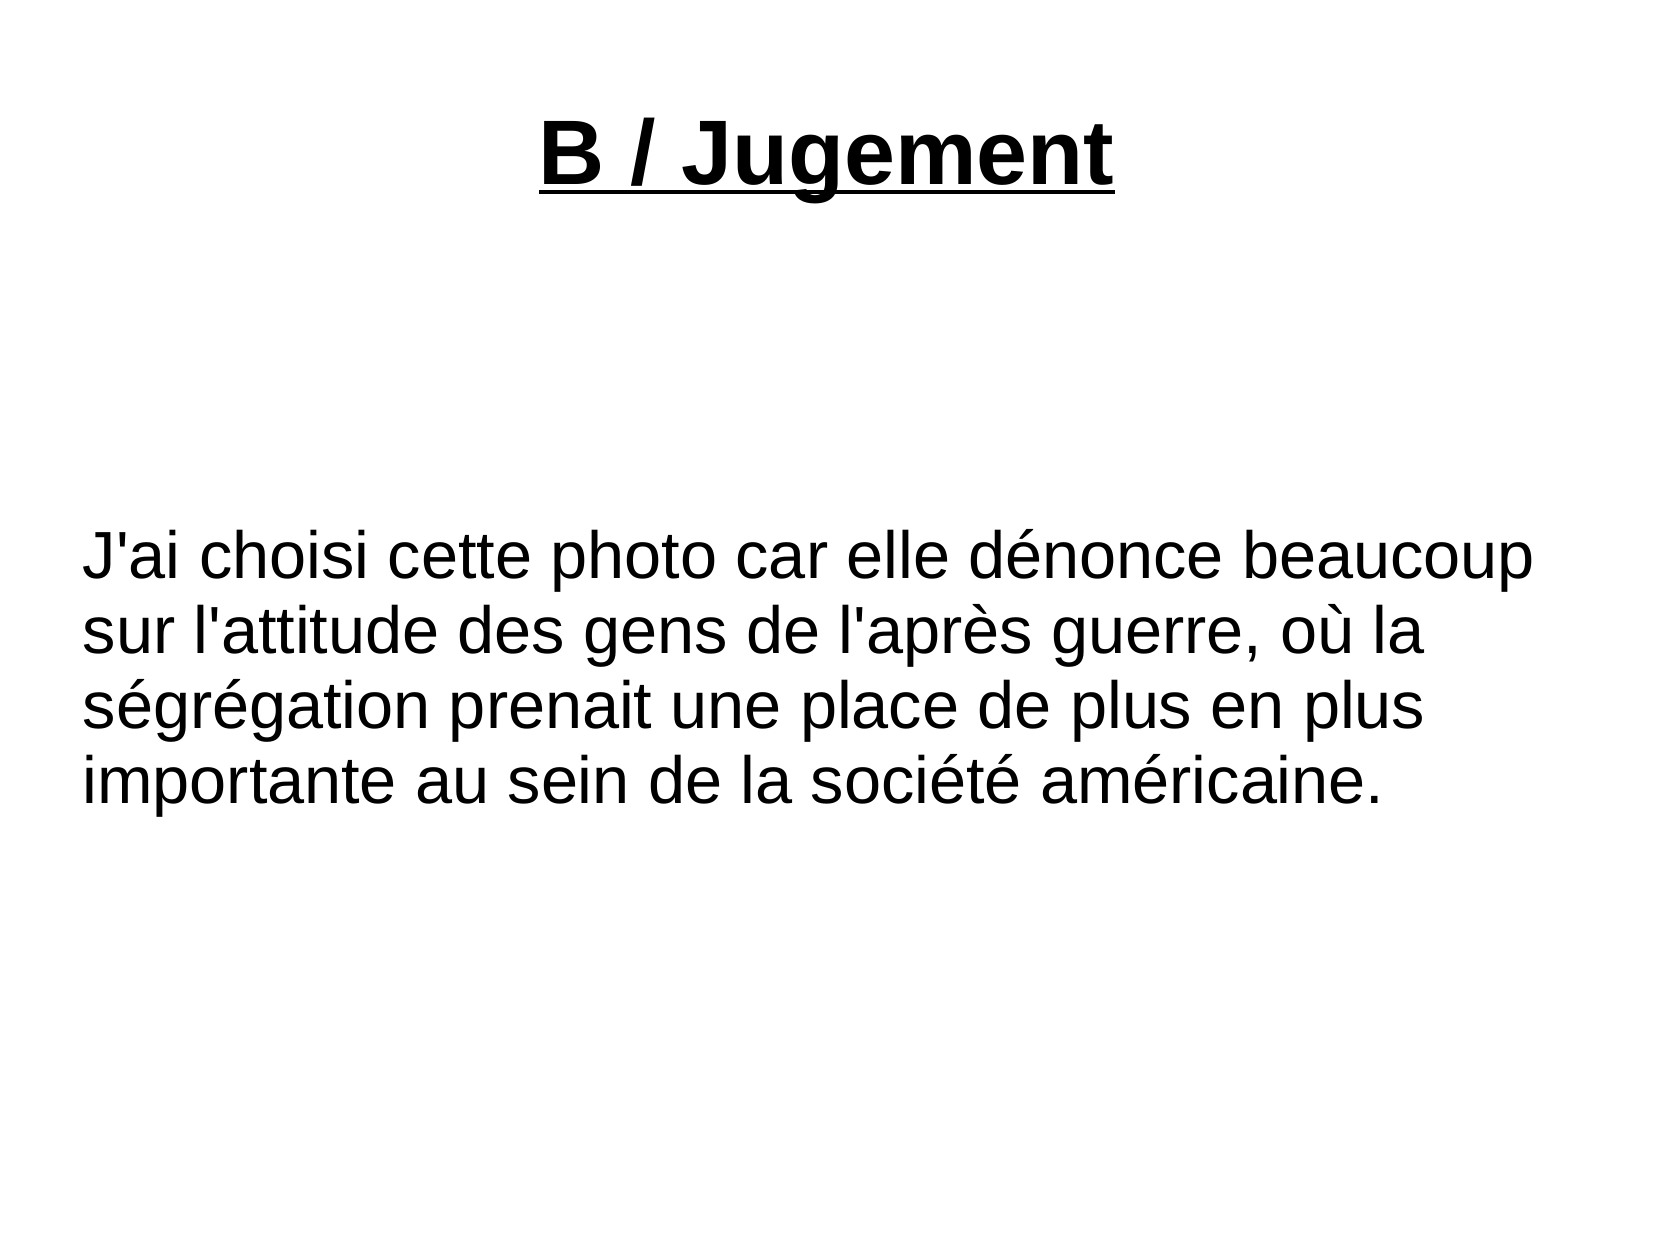

# B / Jugement
J'ai choisi cette photo car elle dénonce beaucoup sur l'attitude des gens de l'après guerre, où la ségrégation prenait une place de plus en plus importante au sein de la société américaine.